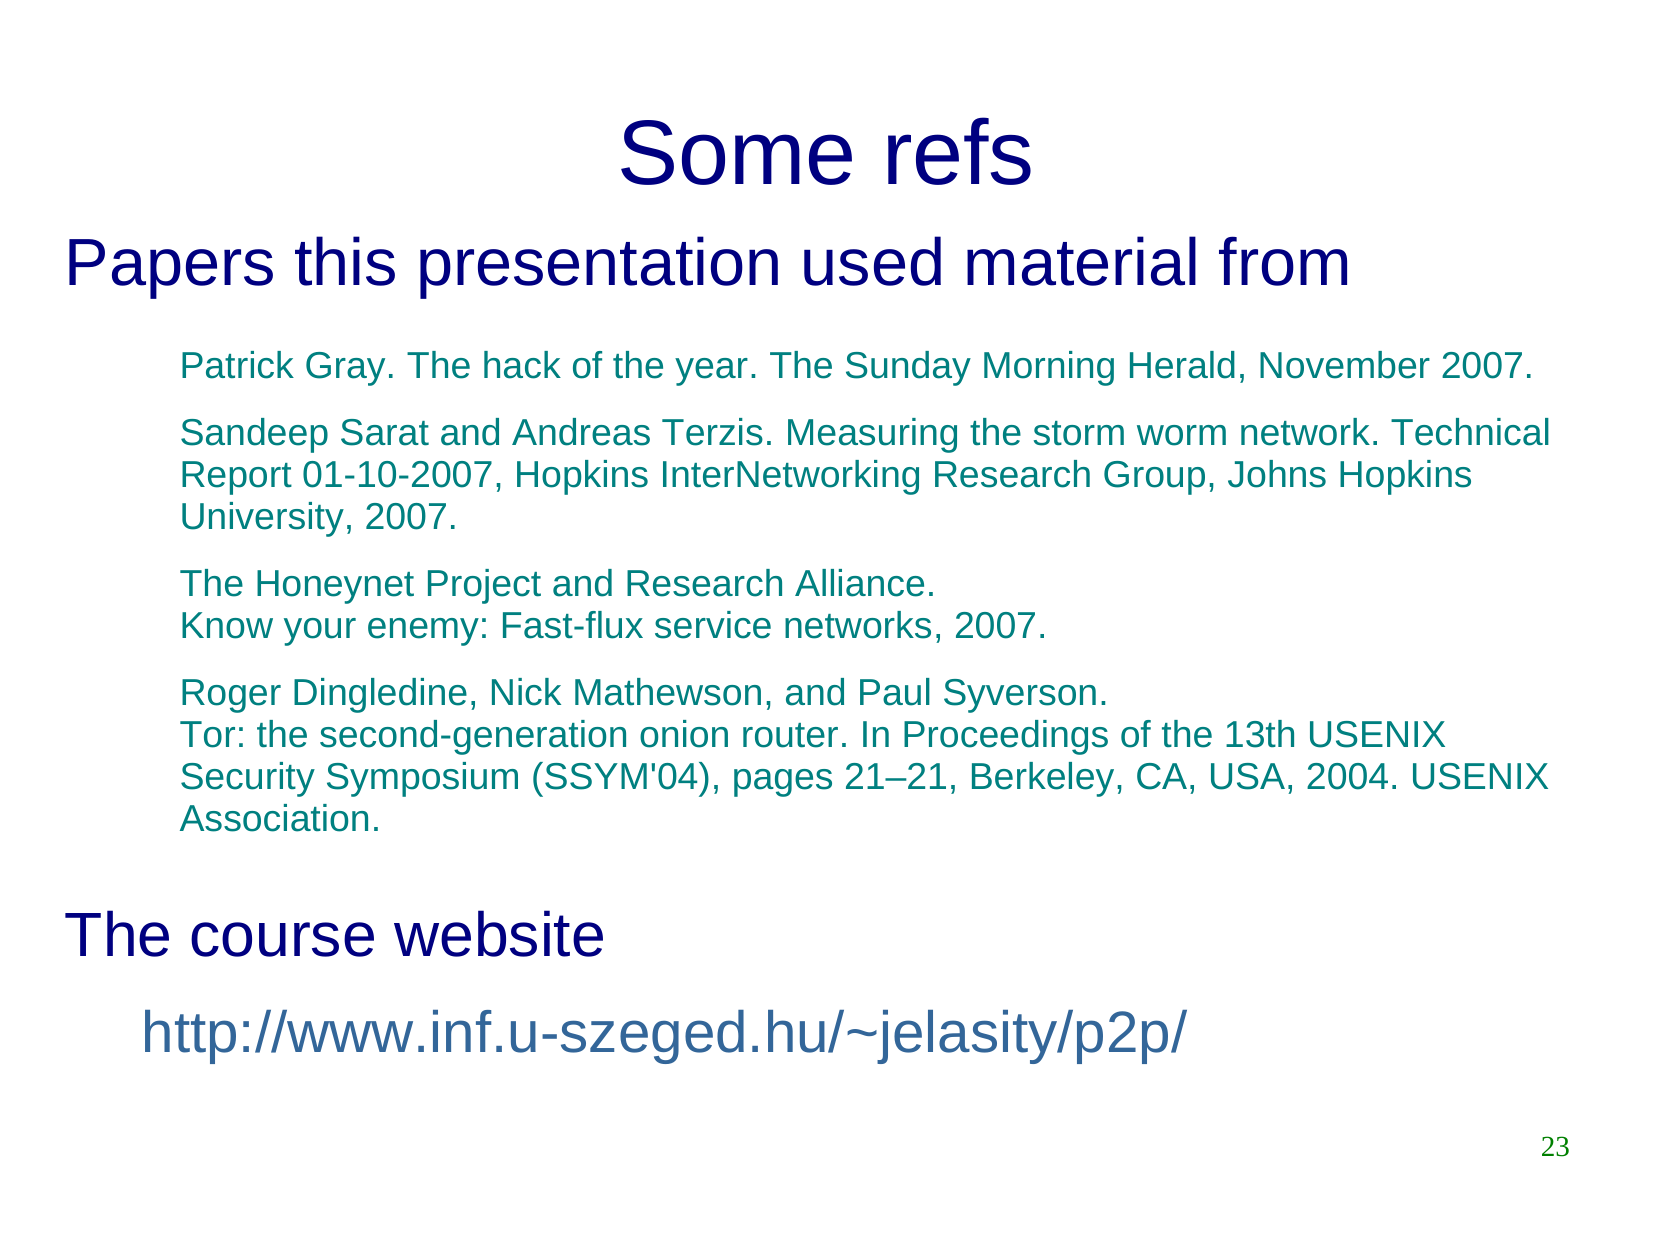

# Some refs
Papers this presentation used material from
Patrick Gray. The hack of the year. The Sunday Morning Herald, November 2007.
Sandeep Sarat and Andreas Terzis. Measuring the storm worm network. Technical Report 01-10-2007, Hopkins InterNetworking Research Group, Johns Hopkins University, 2007.
The Honeynet Project and Research Alliance. Know your enemy: Fast-flux service networks, 2007.
Roger Dingledine, Nick Mathewson, and Paul Syverson. Tor: the second-generation onion router. In Proceedings of the 13th USENIX Security Symposium (SSYM'04), pages 21–21, Berkeley, CA, USA, 2004. USENIX Association.
The course website
http://www.inf.u-szeged.hu/~jelasity/p2p/
23